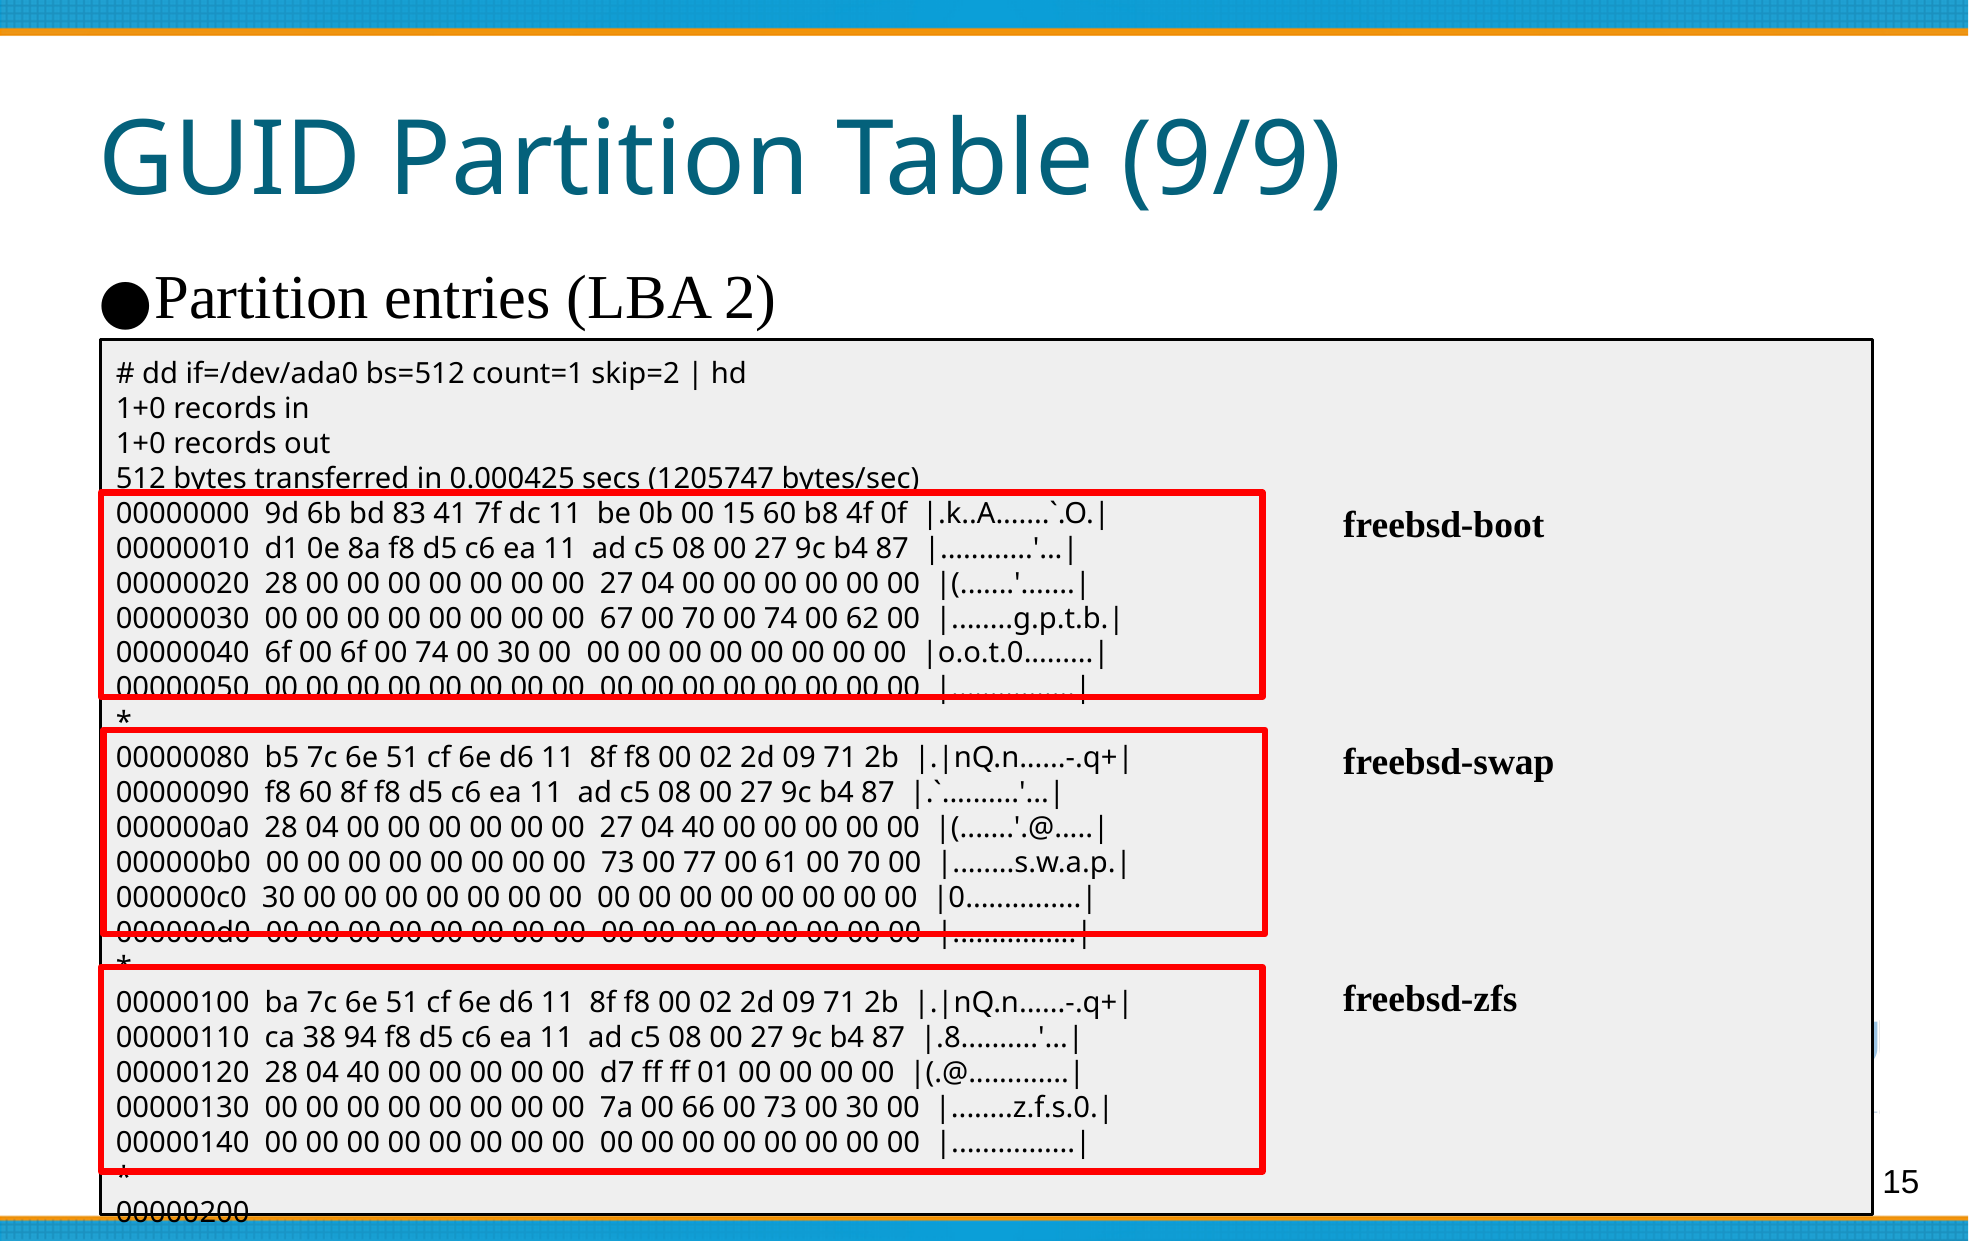

GUID Partition Table (9/9)
# Partition entries (LBA 2)
# dd if=/dev/ada0 bs=512 count=1 skip=2 | hd
1+0 records in
1+0 records out
512 bytes transferred in 0.000425 secs (1205747 bytes/sec)
00000000 9d 6b bd 83 41 7f dc 11 be 0b 00 15 60 b8 4f 0f |.k..A.......`.O.|
00000010 d1 0e 8a f8 d5 c6 ea 11 ad c5 08 00 27 9c b4 87 |............'...|
00000020 28 00 00 00 00 00 00 00 27 04 00 00 00 00 00 00 |(.......'.......|
00000030 00 00 00 00 00 00 00 00 67 00 70 00 74 00 62 00 |........g.p.t.b.|
00000040 6f 00 6f 00 74 00 30 00 00 00 00 00 00 00 00 00 |o.o.t.0.........|
00000050 00 00 00 00 00 00 00 00 00 00 00 00 00 00 00 00 |................|
*
00000080 b5 7c 6e 51 cf 6e d6 11 8f f8 00 02 2d 09 71 2b |.|nQ.n......-.q+|
00000090 f8 60 8f f8 d5 c6 ea 11 ad c5 08 00 27 9c b4 87 |.`..........'...|
000000a0 28 04 00 00 00 00 00 00 27 04 40 00 00 00 00 00 |(.......'.@.....|
000000b0 00 00 00 00 00 00 00 00 73 00 77 00 61 00 70 00 |........s.w.a.p.|
000000c0 30 00 00 00 00 00 00 00 00 00 00 00 00 00 00 00 |0...............|
000000d0 00 00 00 00 00 00 00 00 00 00 00 00 00 00 00 00 |................|
*
00000100 ba 7c 6e 51 cf 6e d6 11 8f f8 00 02 2d 09 71 2b |.|nQ.n......-.q+|
00000110 ca 38 94 f8 d5 c6 ea 11 ad c5 08 00 27 9c b4 87 |.8..........'...|
00000120 28 04 40 00 00 00 00 00 d7 ff ff 01 00 00 00 00 |(.@.............|
00000130 00 00 00 00 00 00 00 00 7a 00 66 00 73 00 30 00 |........z.f.s.0.|
00000140 00 00 00 00 00 00 00 00 00 00 00 00 00 00 00 00 |................|
*
00000200
freebsd-boot
freebsd-swap
freebsd-zfs